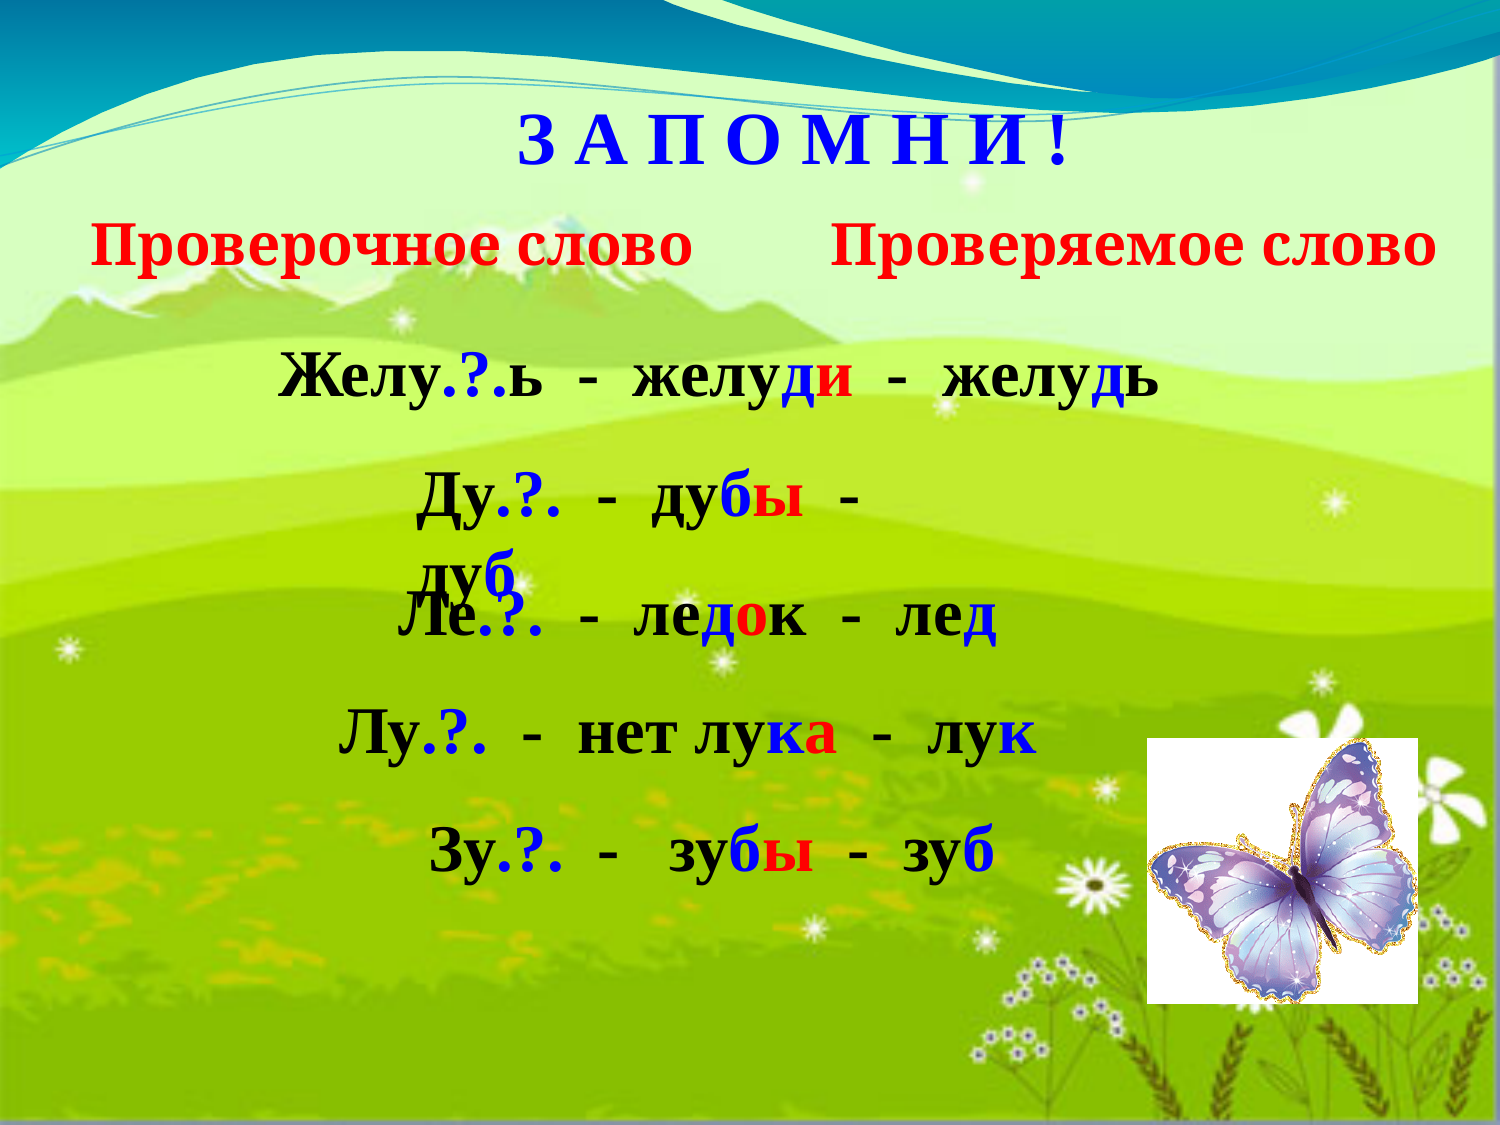

З А П О М Н И !
Проверочное слово Проверяемое слово
Желу.?.ь - желуди - желудь
Ду.?. - дубы - дуб
Ле.?. - ледок - лед
Лу.?. - нет лука - лук
Зу.?. - зубы - зуб